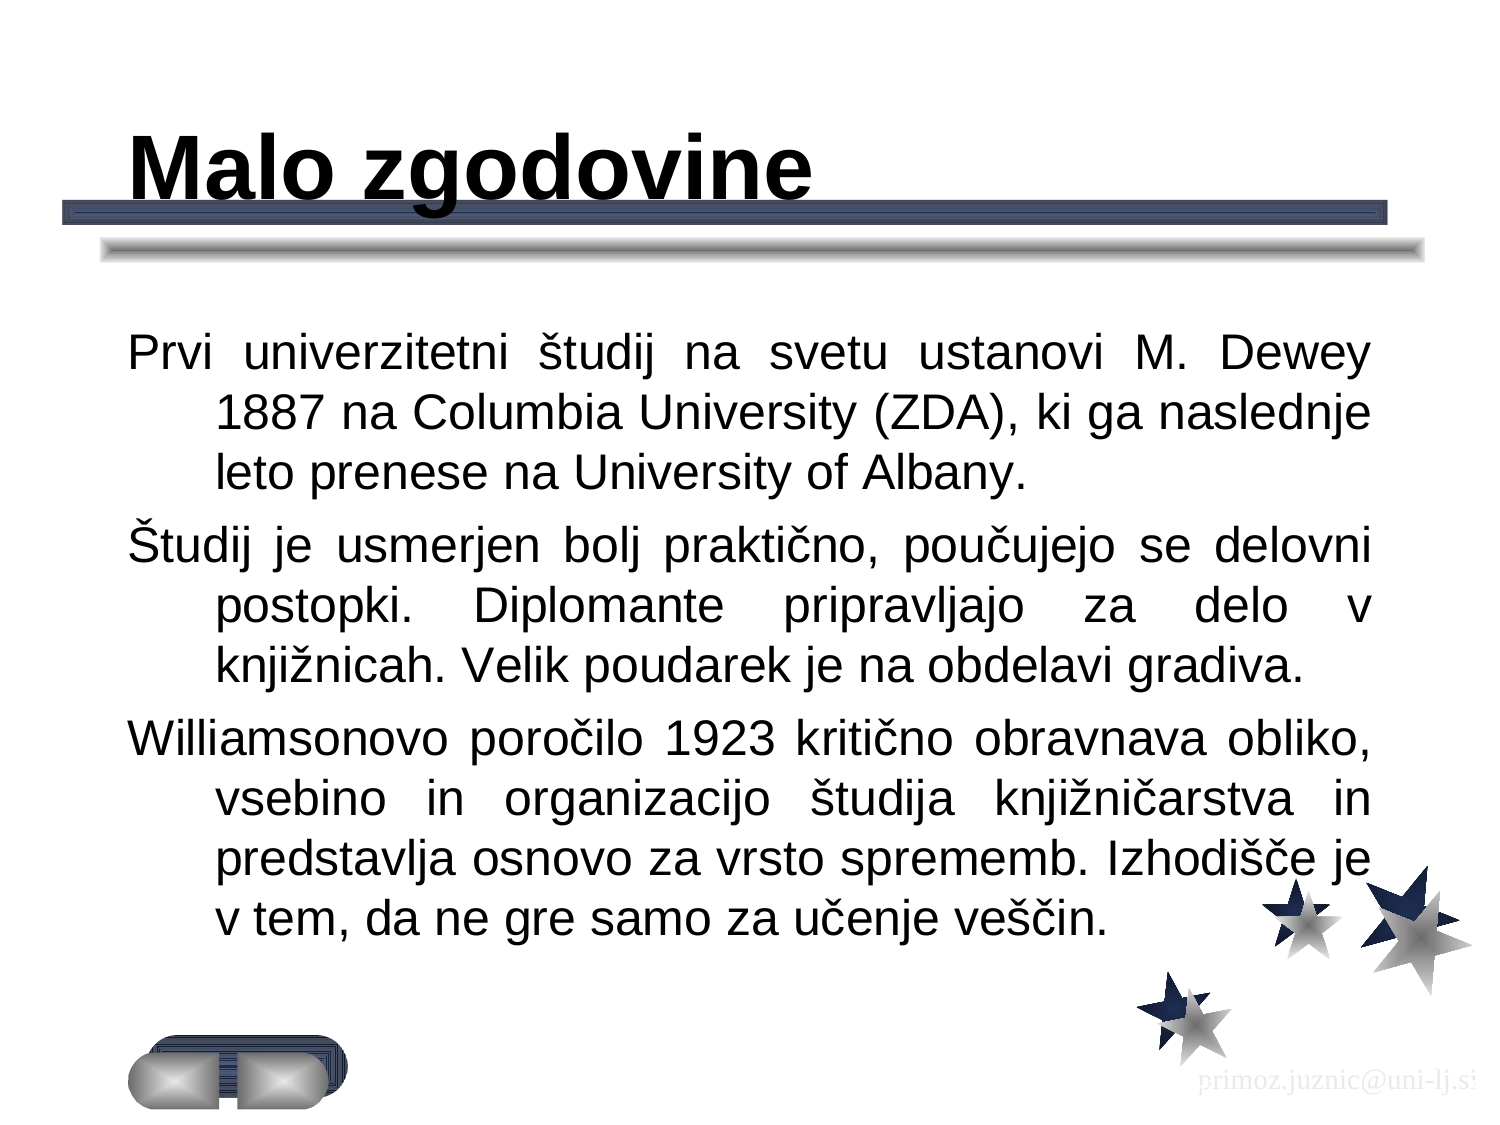

# Malo zgodovine
Prvi univerzitetni študij na svetu ustanovi M. Dewey 1887 na Columbia University (ZDA), ki ga naslednje leto prenese na University of Albany.
Študij je usmerjen bolj praktično, poučujejo se delovni postopki. Diplomante pripravljajo za delo v knjižnicah. Velik poudarek je na obdelavi gradiva.
Williamsonovo poročilo 1923 kritično obravnava obliko, vsebino in organizacijo študija knjižničarstva in predstavlja osnovo za vrsto sprememb. Izhodišče je v tem, da ne gre samo za učenje veščin.
Primoz Juznic, BINK, FF, Univerza v Ljubljani